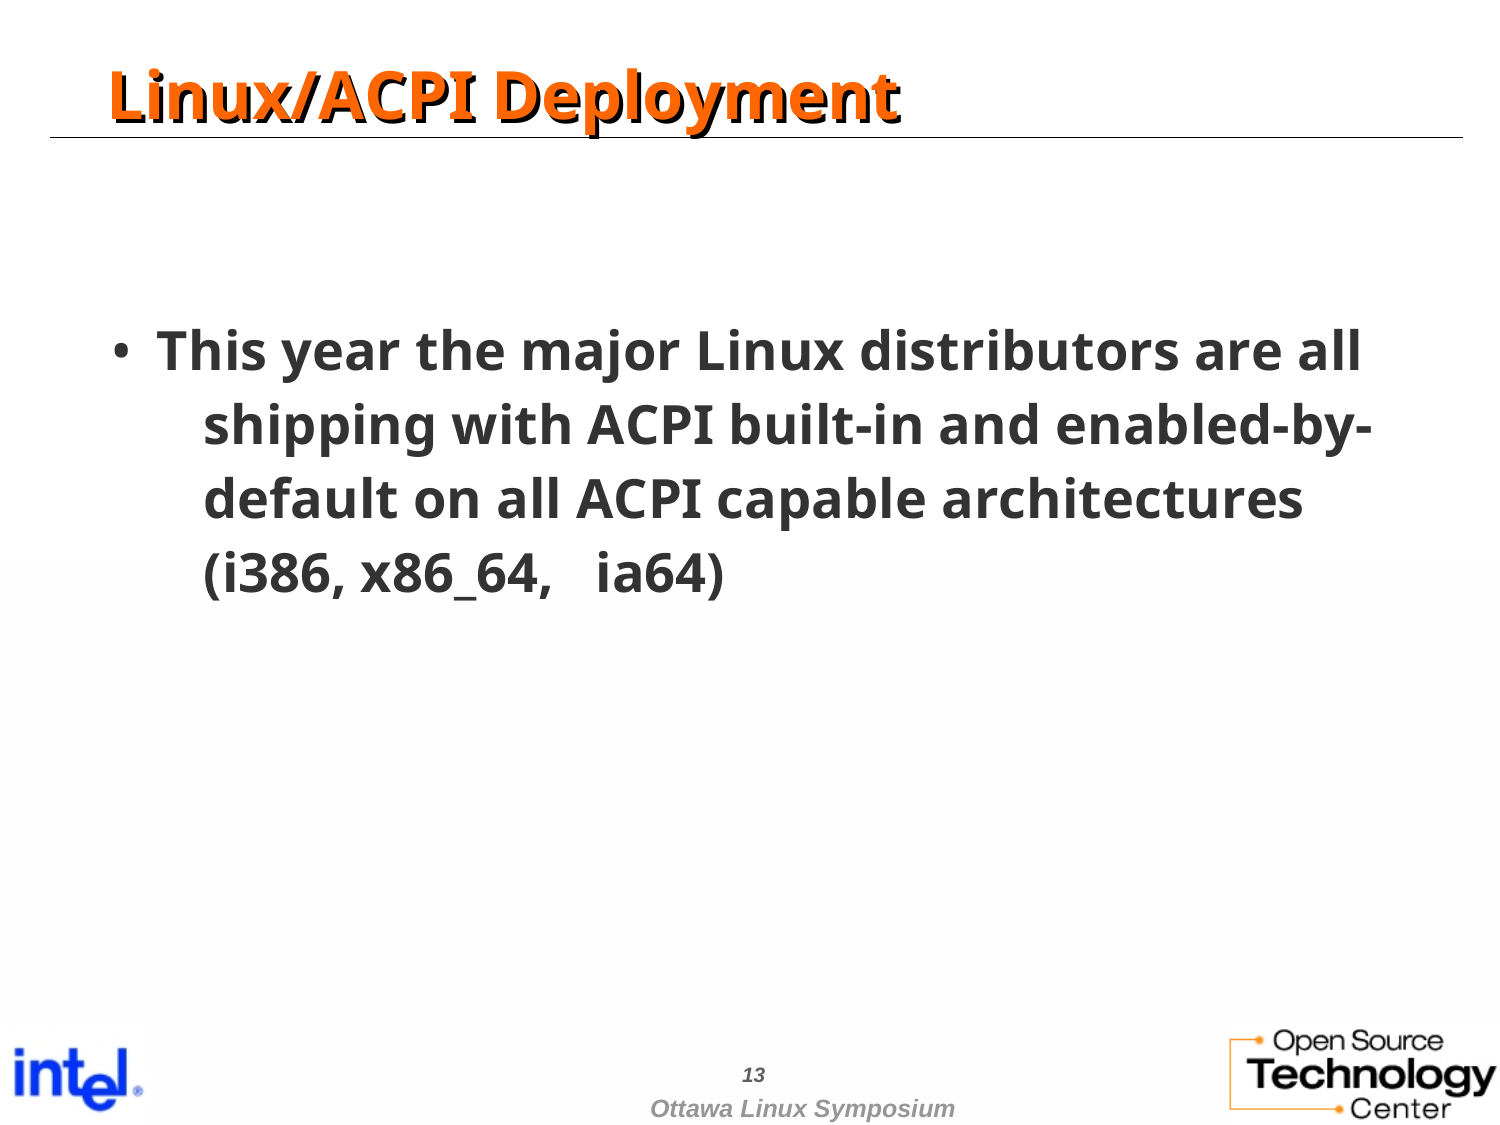

# Linux/ACPI Deployment
This year the major Linux distributors are all shipping with ACPI built-in and enabled-by-default on all ACPI capable architectures (i386, x86_64, ia64)